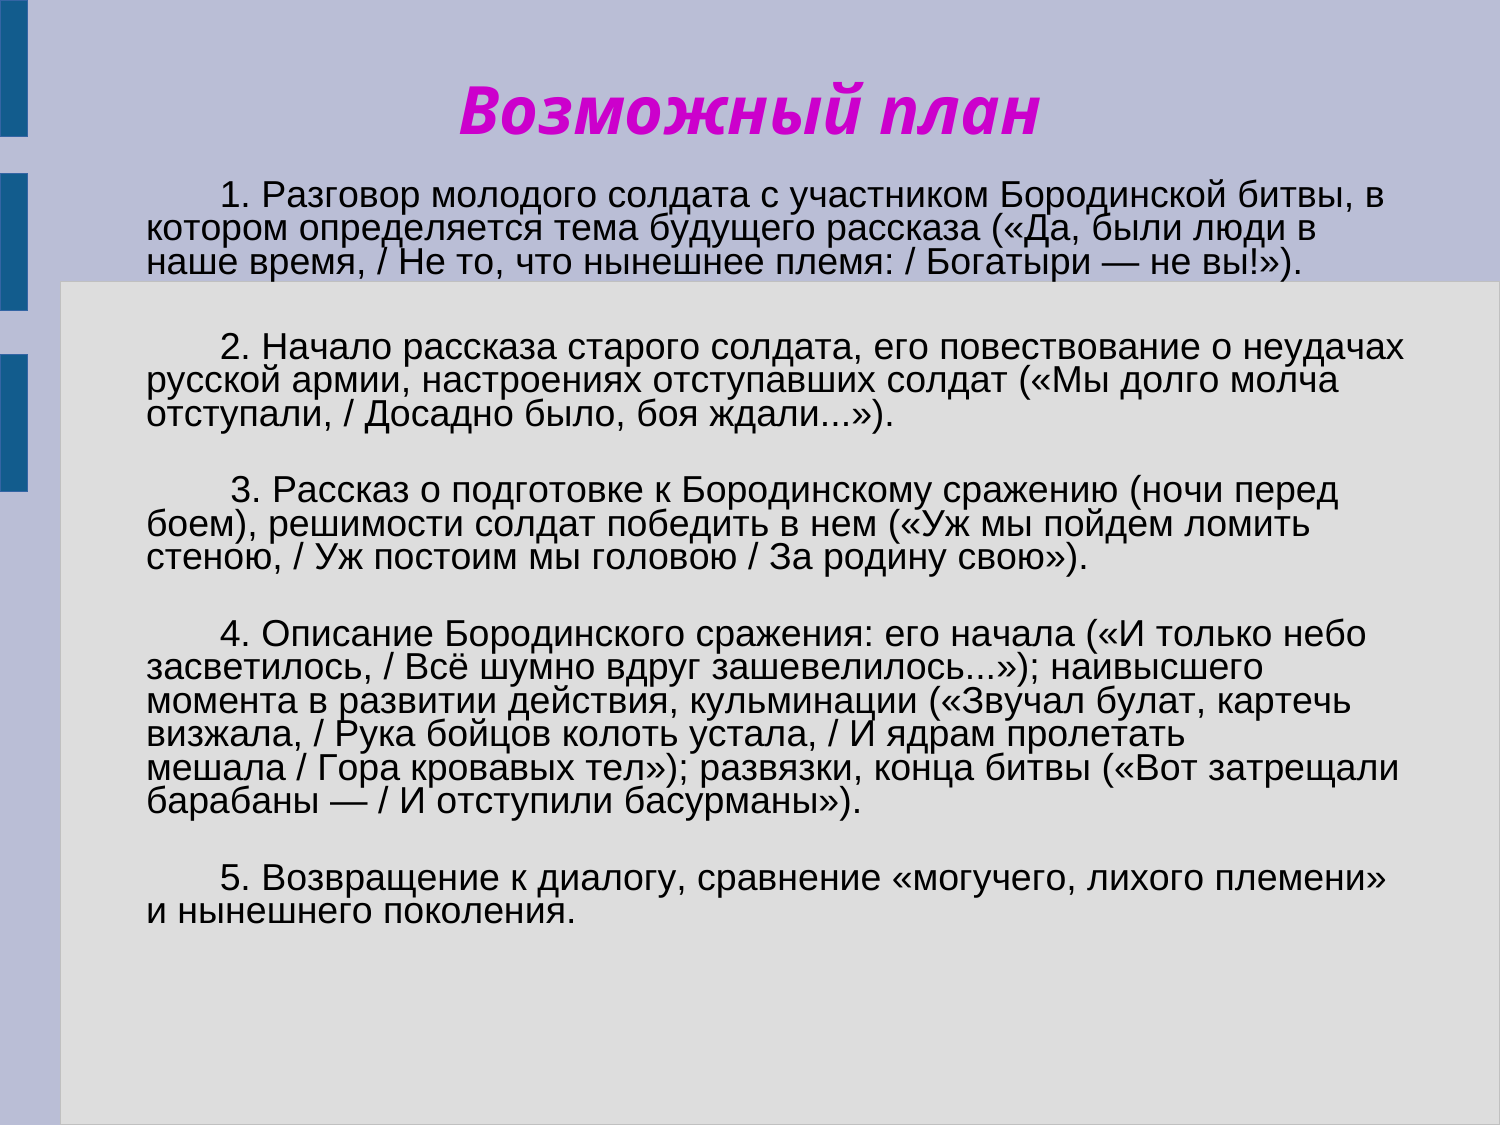

# Возможный план
       	1. Разговор молодого солдата с участником Бородинской битвы, в котором определяется тема будущего рассказа («Да, были люди в наше время, / Не то, что нынешнее племя: / Богатыри — не вы!»).
      	2. Начало рассказа старого солдата, его повествование о неудачах русской армии, настроениях отступавших солдат («Мы долго молча отступали, / Досадно было, боя ждали...»).
     	 3. Рассказ о подготовке к Бородинскому сражению (ночи перед боем), решимости солдат победить в нем («Уж мы пойдем ломить стеною, / Уж постоим мы головою / За родину свою»).
      	4. Описание Бородинского сражения: его начала («И только небо засветилось, / Всё шумно вдруг зашевелилось...»); наивысшего момента в развитии действия, кульминации («Звучал булат, картечь визжала, / Рука бойцов колоть устала, / И ядрам пролетать мешала / Гора кровавых тел»); развязки, конца битвы («Вот затрещали барабаны — / И отступили басурманы»).
      	5. Возвращение к диалогу, сравнение «могучего, лихого племени» и нынешнего поколения.